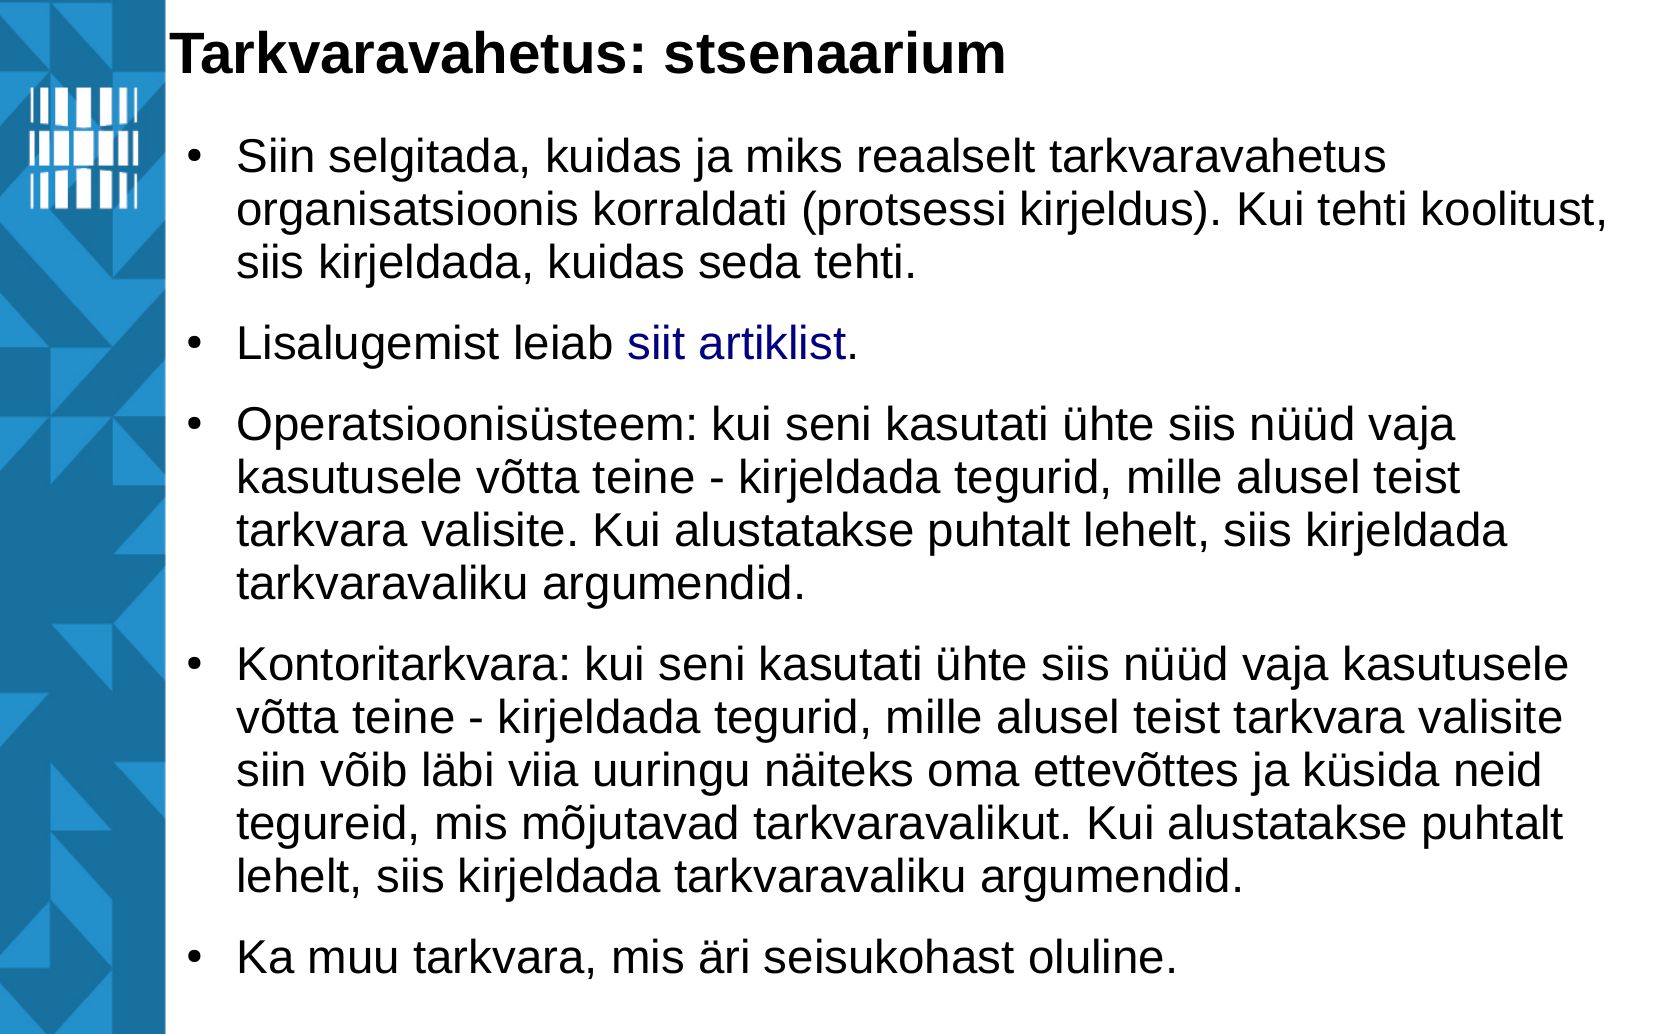

# Tarkvaravahetus: stsenaarium
Siin selgitada, kuidas ja miks reaalselt tarkvaravahetus organisatsioonis korraldati (protsessi kirjeldus). Kui tehti koolitust, siis kirjeldada, kuidas seda tehti.
Lisalugemist leiab siit artiklist.
Operatsioonisüsteem: kui seni kasutati ühte siis nüüd vaja kasutusele võtta teine - kirjeldada tegurid, mille alusel teist tarkvara valisite. Kui alustatakse puhtalt lehelt, siis kirjeldada tarkvaravaliku argumendid.
Kontoritarkvara: kui seni kasutati ühte siis nüüd vaja kasutusele võtta teine - kirjeldada tegurid, mille alusel teist tarkvara valisite siin võib läbi viia uuringu näiteks oma ettevõttes ja küsida neid tegureid, mis mõjutavad tarkvaravalikut. Kui alustatakse puhtalt lehelt, siis kirjeldada tarkvaravaliku argumendid.
Ka muu tarkvara, mis äri seisukohast oluline.